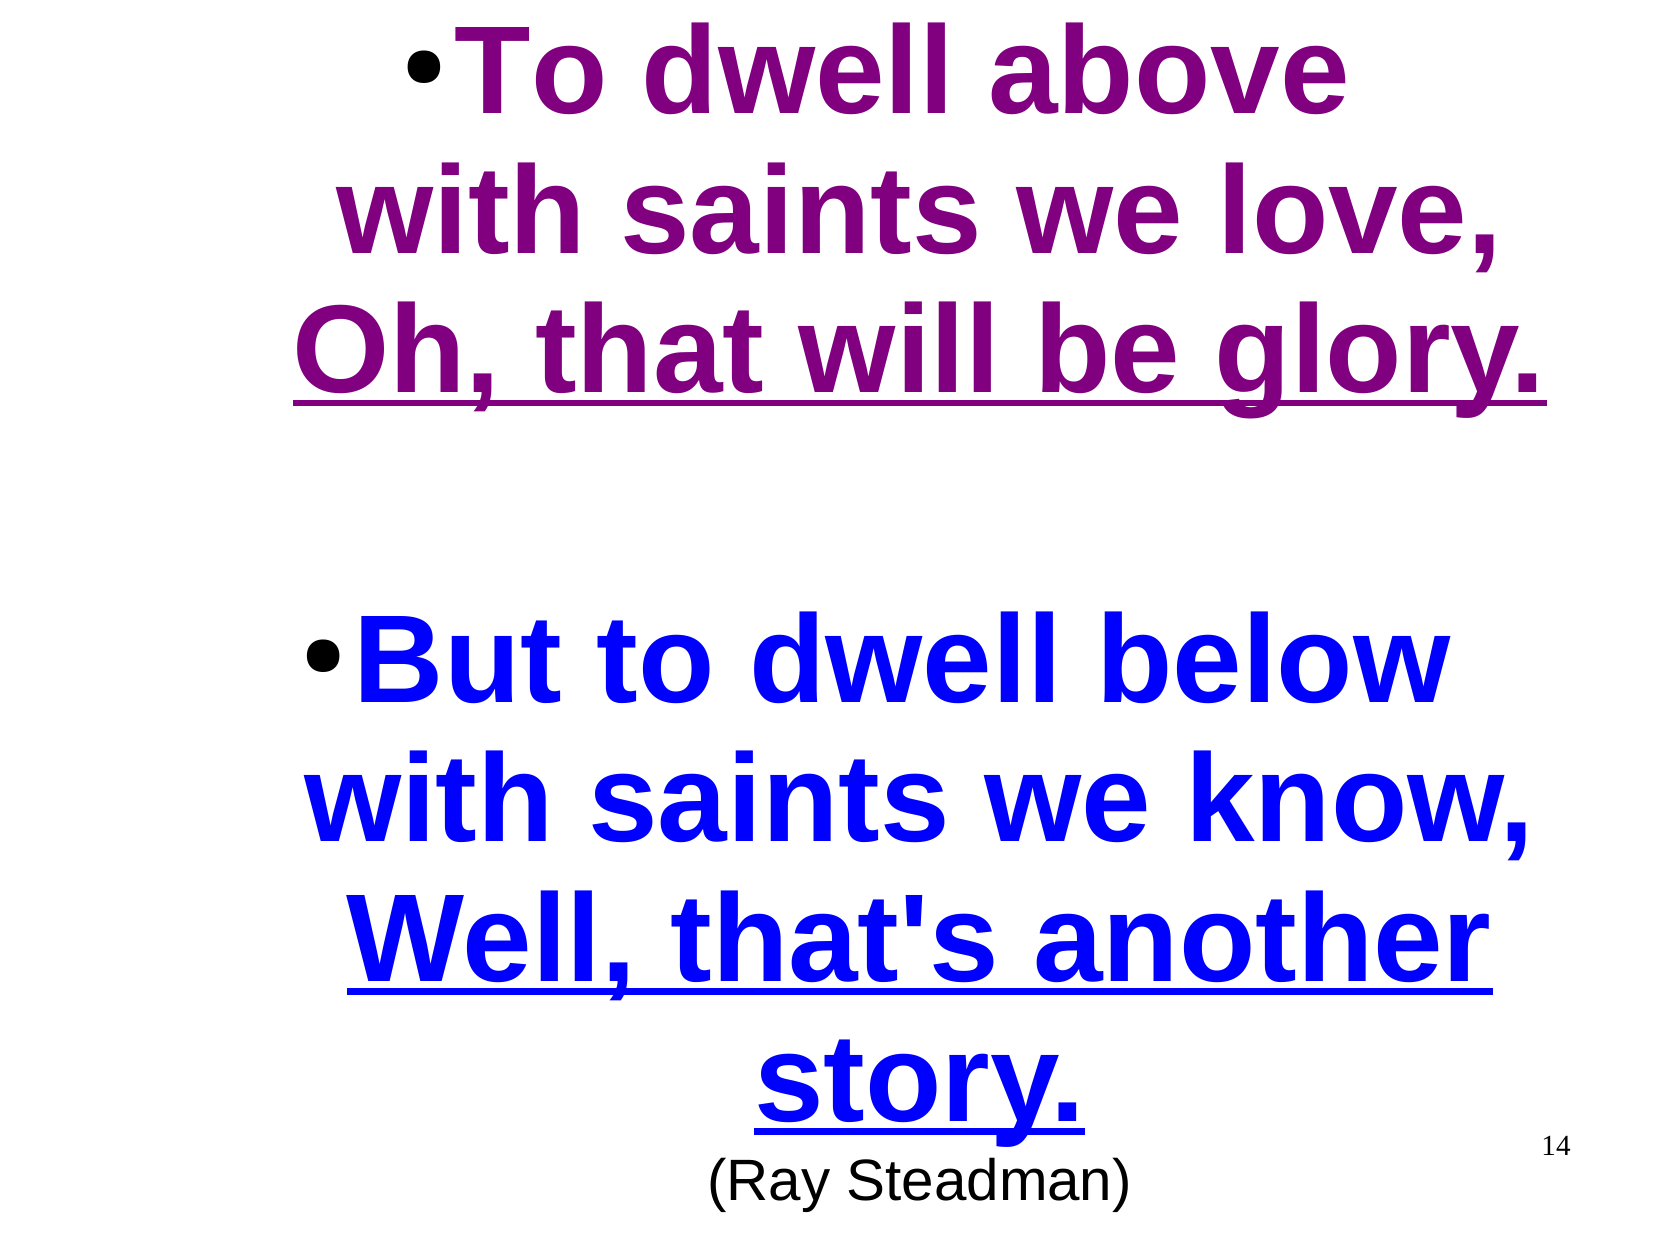

# To dwell above with saints we love, Oh, that will be glory.
But to dwell below
with saints we know,
Well, that's another story.
(Ray Steadman)
14